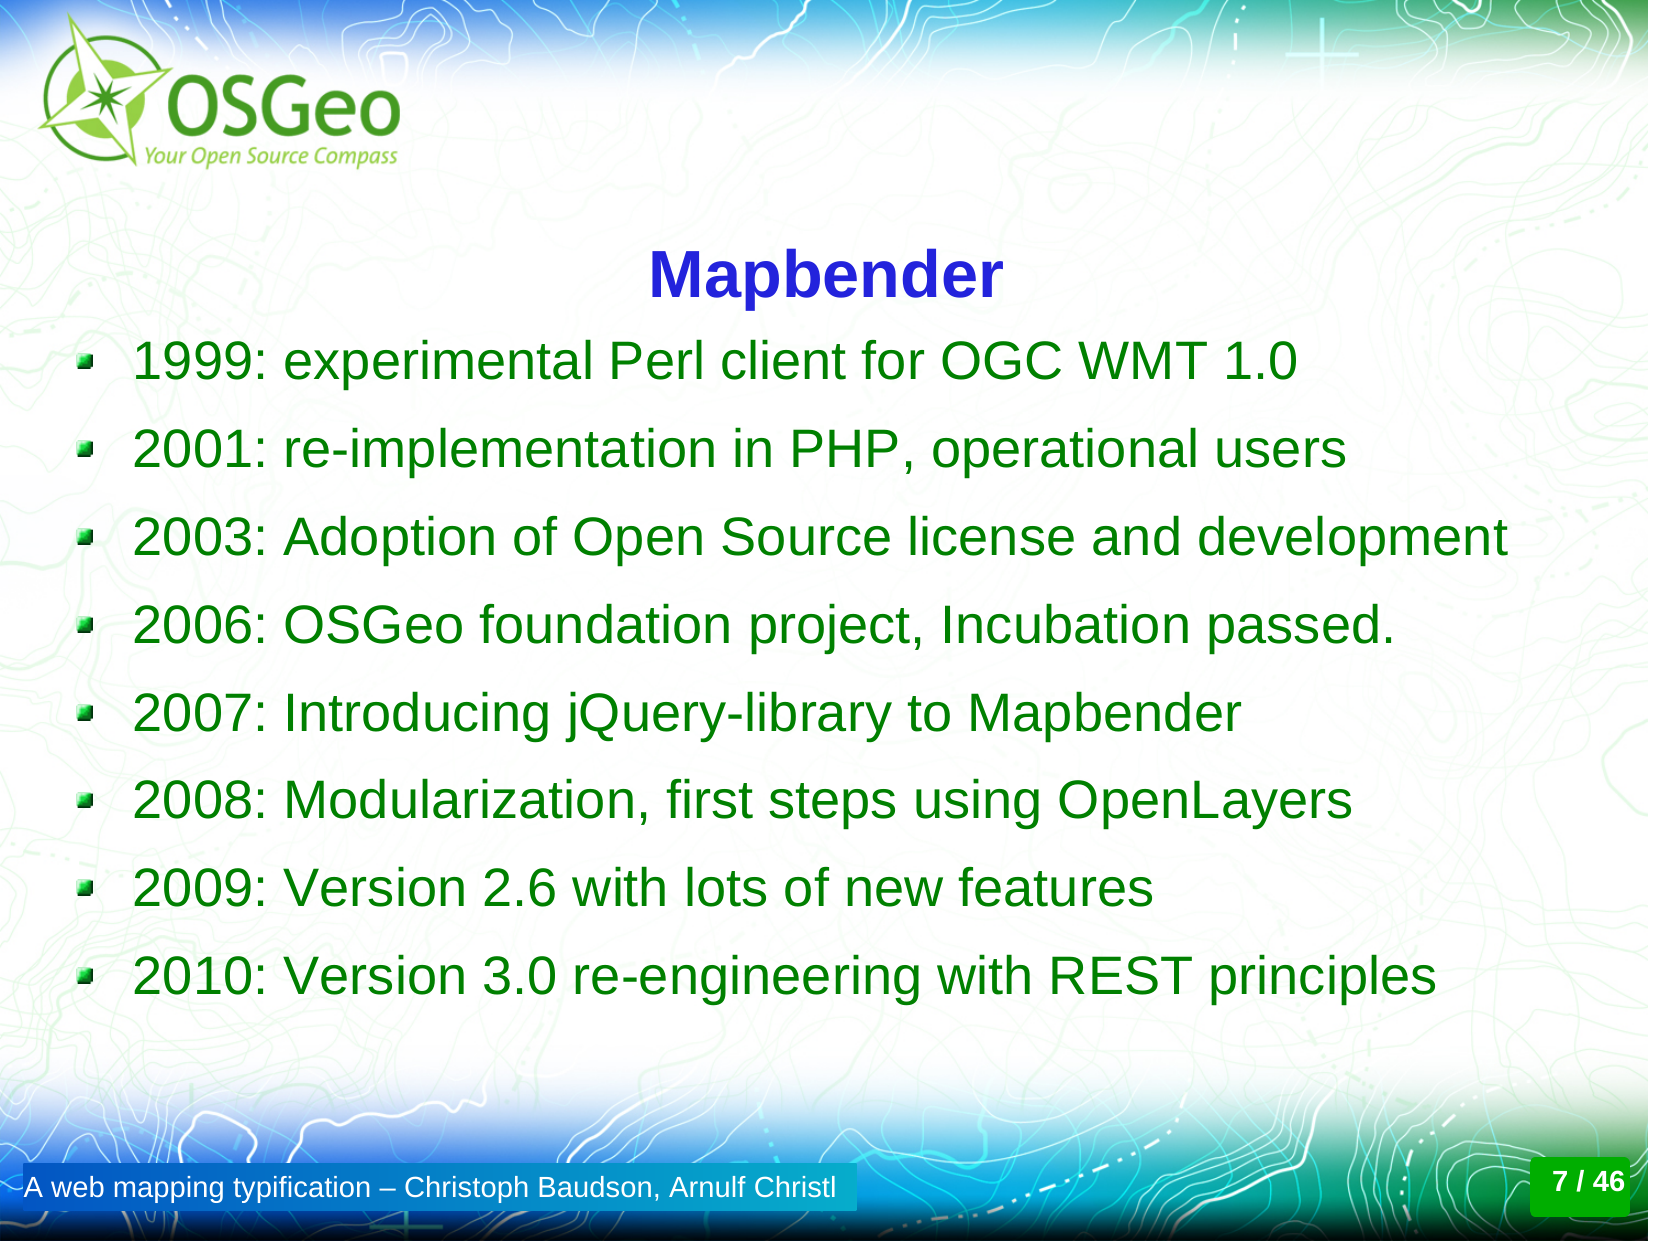

# Mapbender
1999: experimental Perl client for OGC WMT 1.0
2001: re-implementation in PHP, operational users
2003: Adoption of Open Source license and development
2006: OSGeo foundation project, Incubation passed.
2007: Introducing jQuery-library to Mapbender
2008: Modularization, first steps using OpenLayers
2009: Version 2.6 with lots of new features
2010: Version 3.0 re-engineering with REST principles